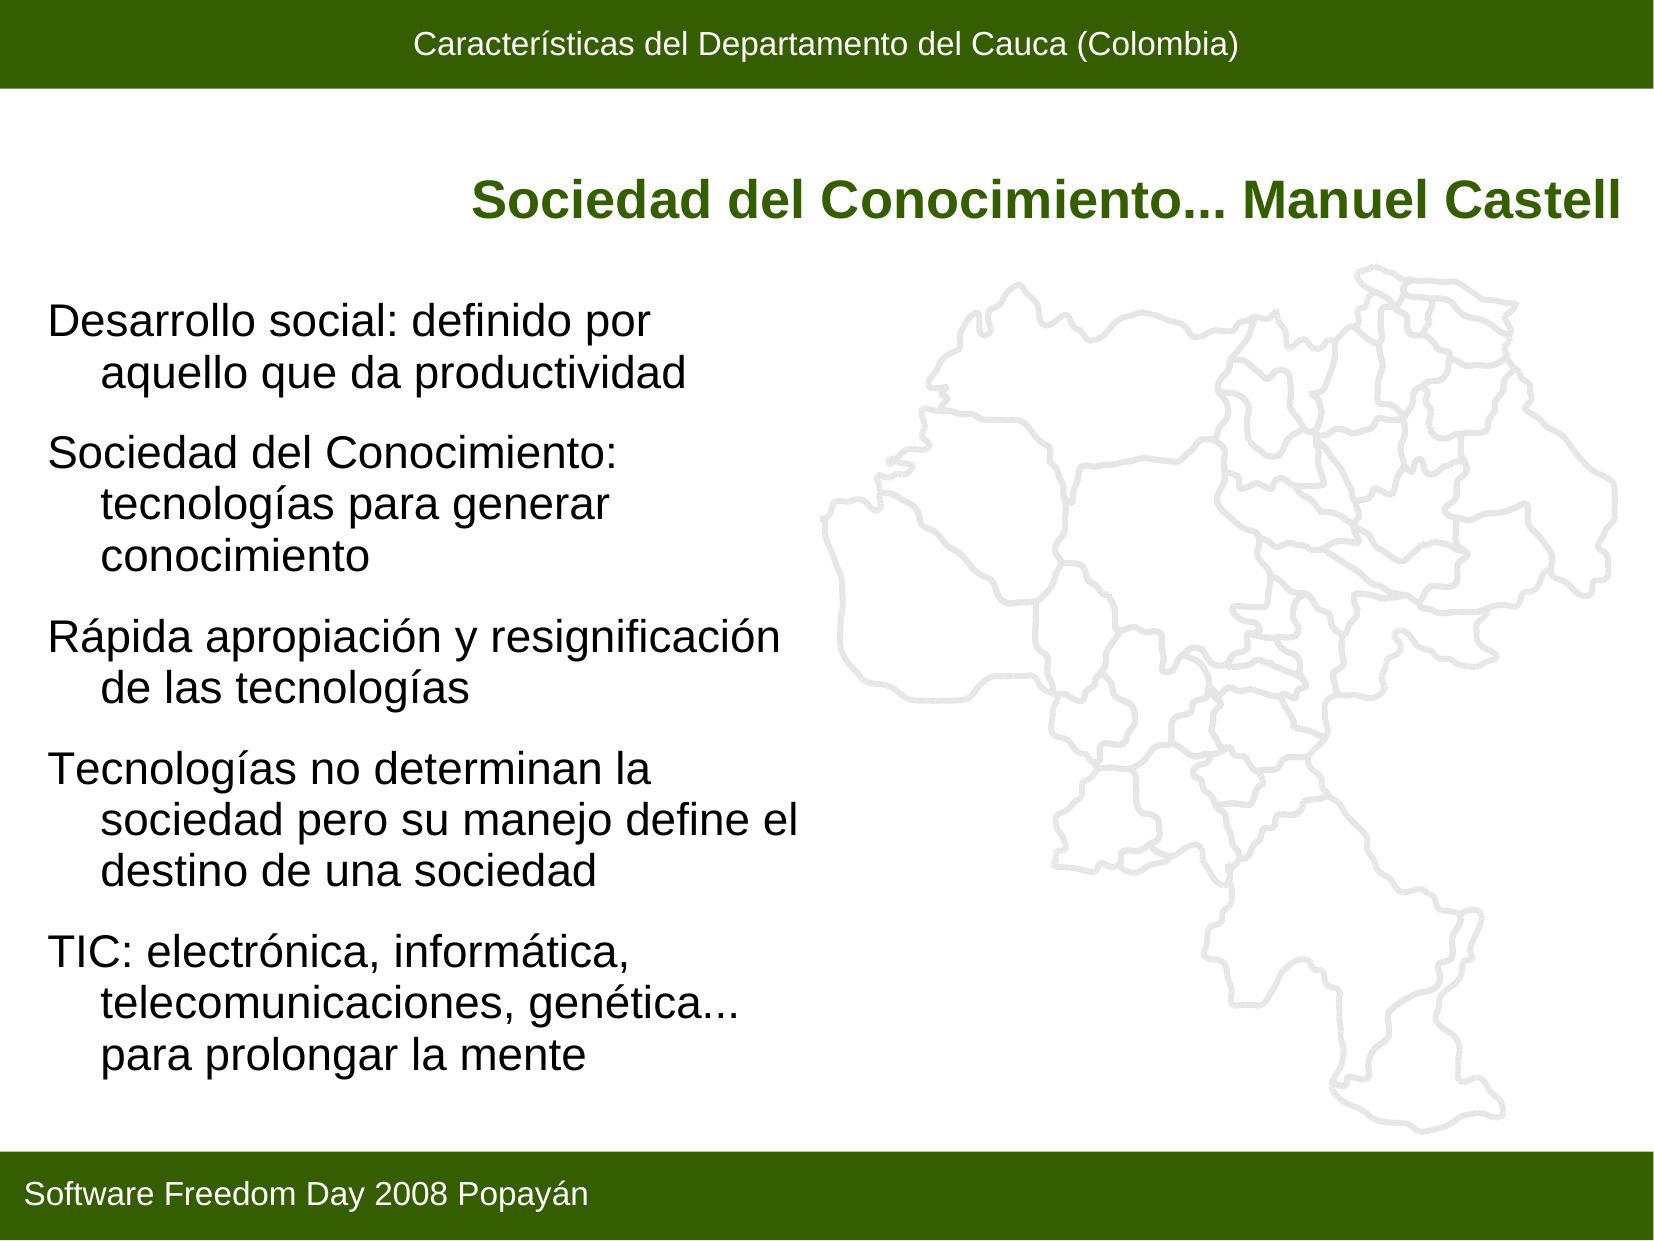

# Sociedad del Conocimiento... Manuel Castell
Desarrollo social: definido por aquello que da productividad
Sociedad del Conocimiento: tecnologías para generar conocimiento
Rápida apropiación y resignificación de las tecnologías
Tecnologías no determinan la sociedad pero su manejo define el destino de una sociedad
TIC: electrónica, informática, telecomunicaciones, genética... para prolongar la mente